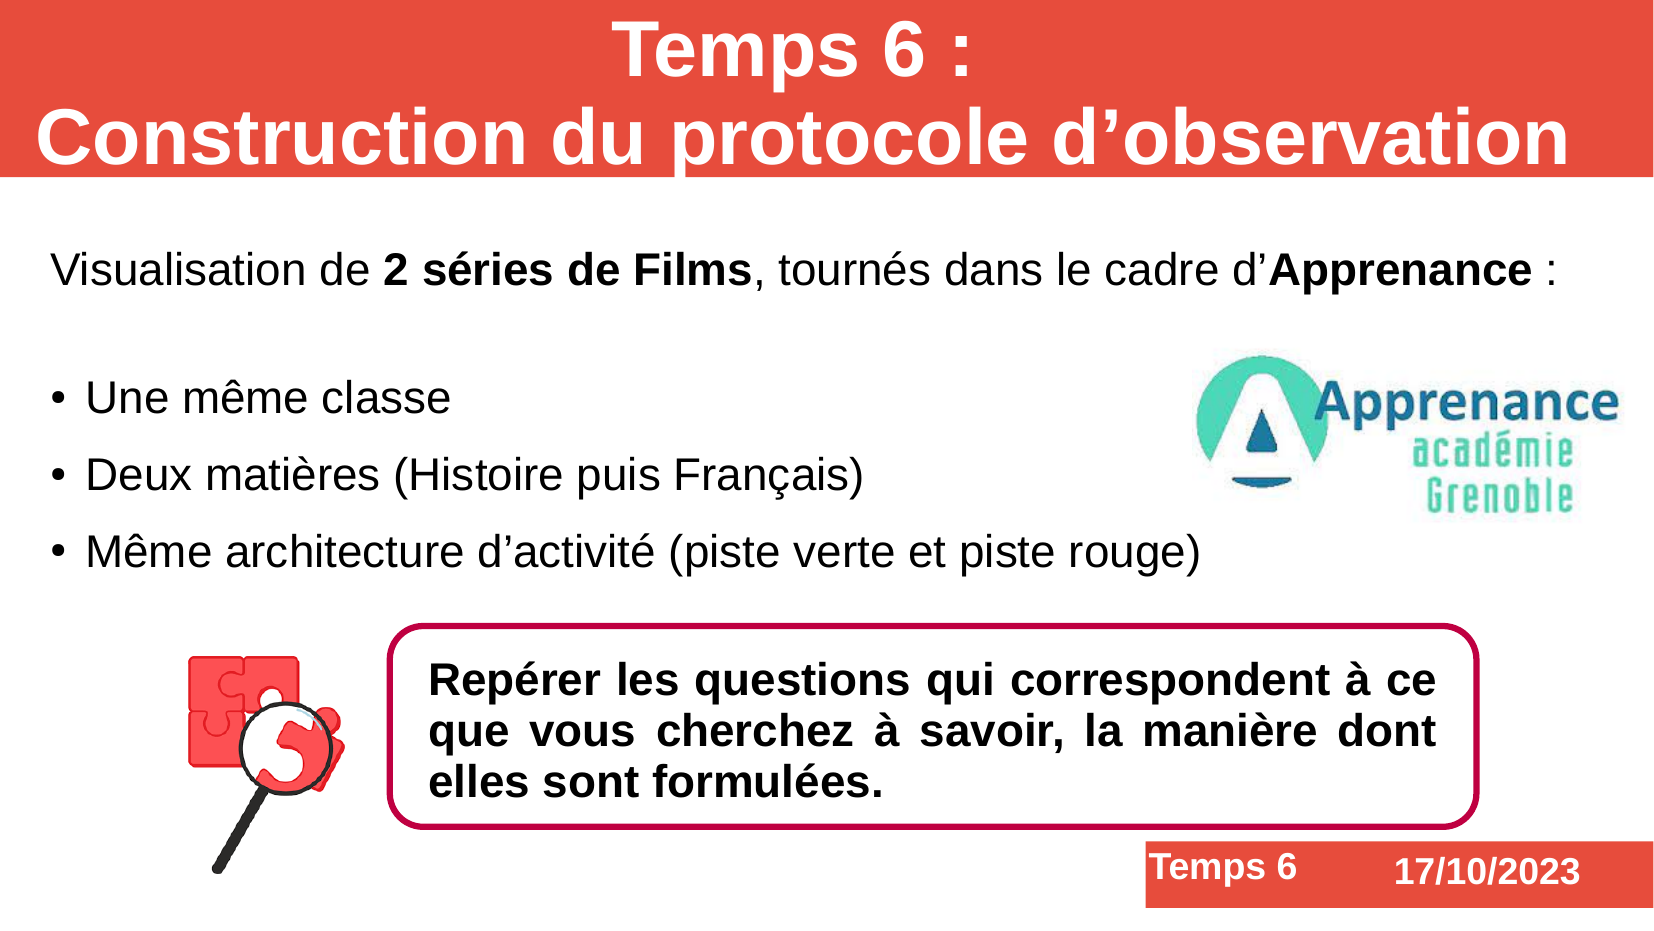

# Temps 6 : Construction du protocole d’observation
Visualisation de 2 séries de Films, tournés dans le cadre d’Apprenance :
Une même classe
Deux matières (Histoire puis Français)
Même architecture d’activité (piste verte et piste rouge)
Repérer les questions qui correspondent à ce que vous cherchez à savoir, la manière dont elles sont formulées.
Temps 6